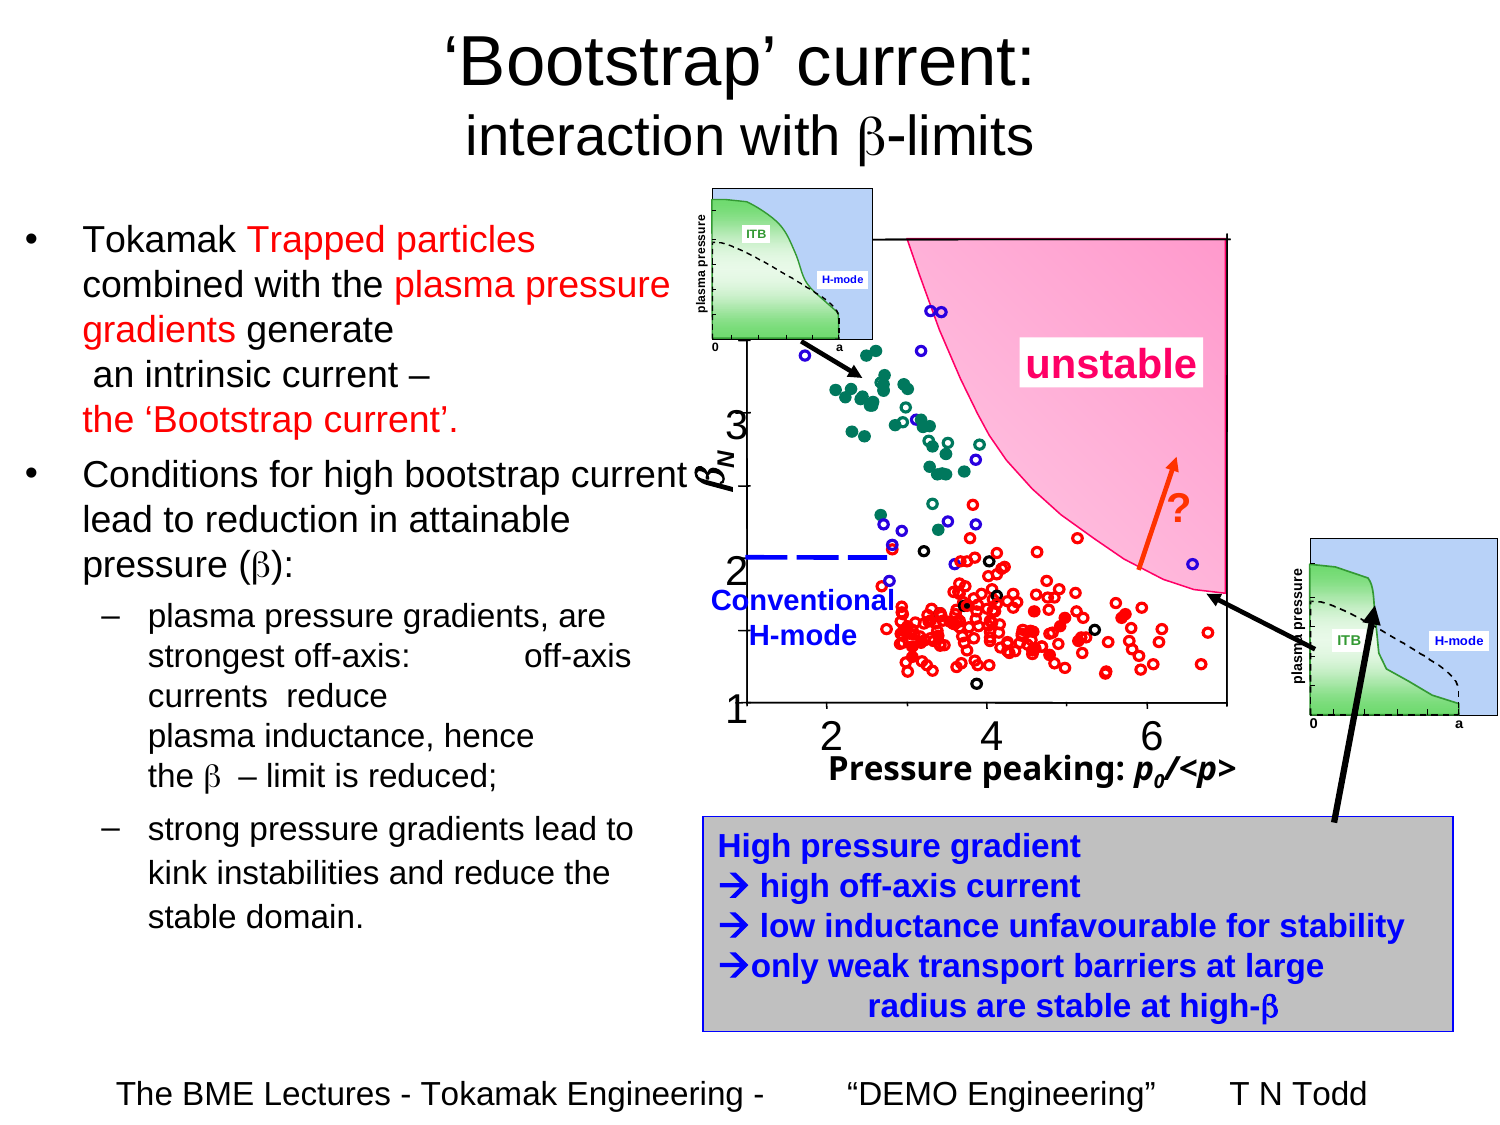

‘Bootstrap’ current:
interaction with limits
Tokamak Trapped particles combined with the plasma pressure gradients generate
 an intrinsic current –
the ‘Bootstrap current’.
Conditions for high bootstrap current lead to reduction in attainable pressure ():
plasma pressure gradients, are strongest off-axis:		off-axis currents reduce
plasma inductance, hence
the – limit is reduced;
strong pressure gradients lead to kink instabilities and reduce the stable domain.
4
unstable
3
N
?
2
Conventional
H-mode
1
2
4
6
Pressure peaking: p0/<p>
High pressure gradient
 high off-axis current
 low inductance unfavourable for stability
only weak transport barriers at large 	radius are stable at high-